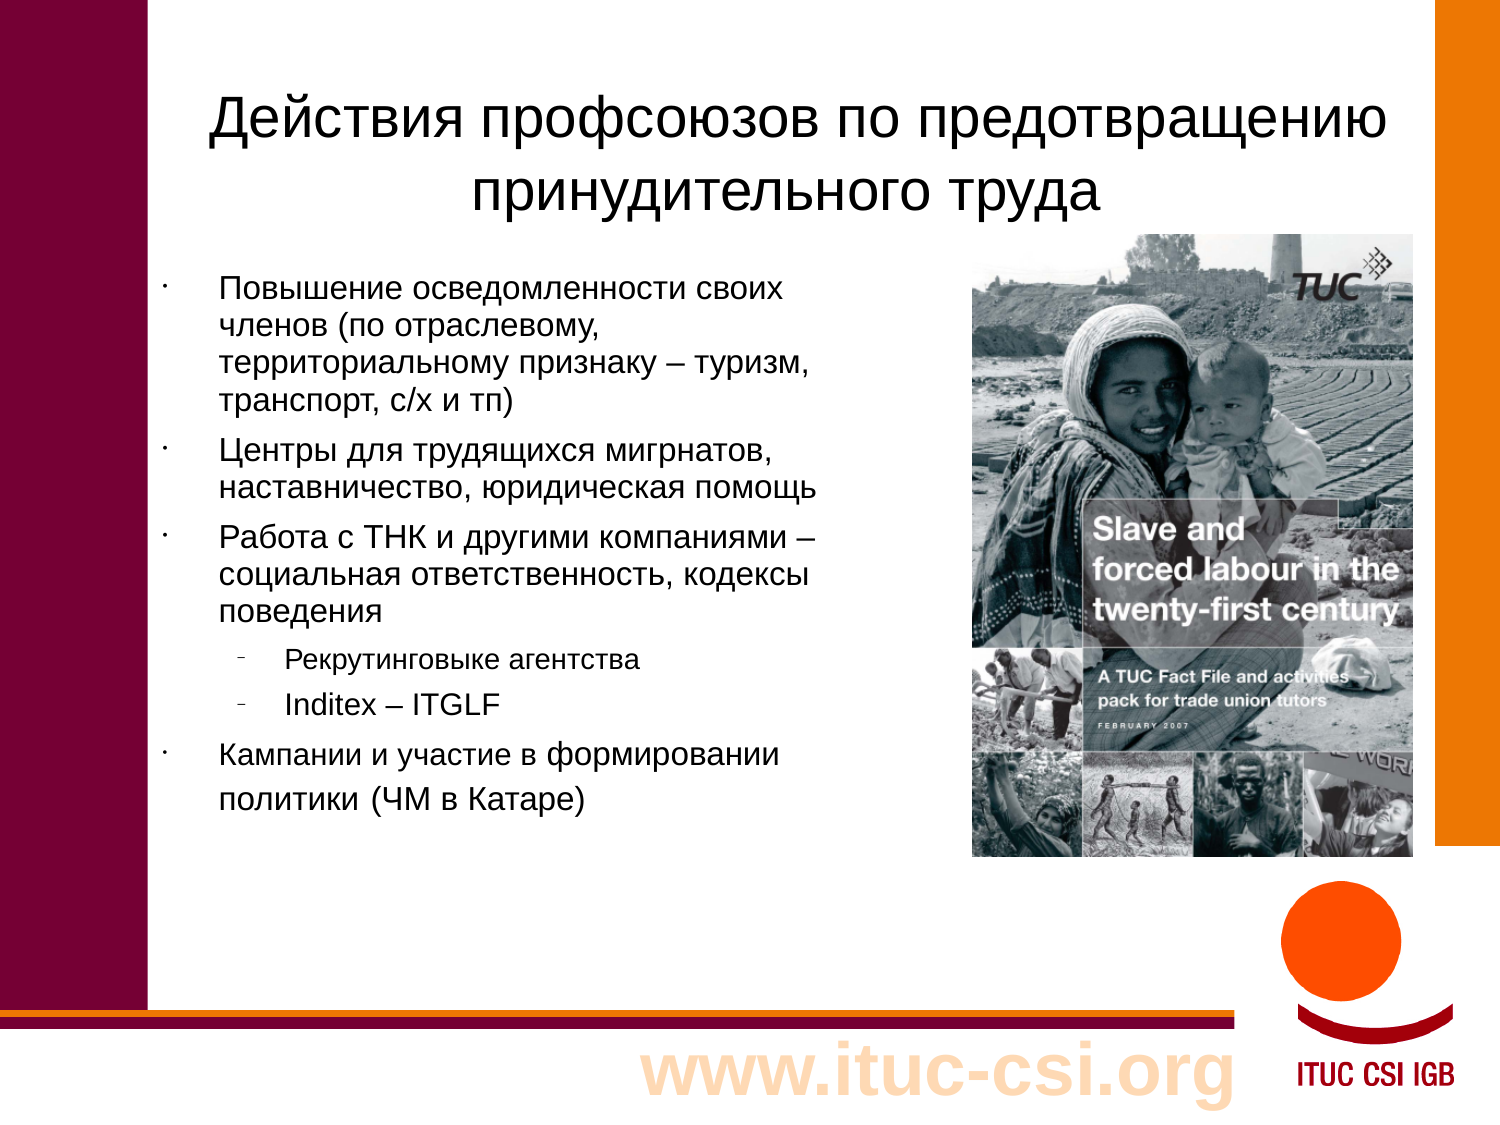

# Действия профсоюзов по предотвращению принудительного труда
Повышение осведомленности своих членов (по отраслевому, территориальному признаку – туризм, транспорт, с/х и тп)
Центры для трудящихся мигрнатов, наставничество, юридическая помощь
Работа с ТНК и другими компаниями – социальная ответственность, кодексы поведения
Рекрутинговыке агентства
Inditex – ITGLF
Кампании и участие в формировании политики (ЧМ в Катаре)